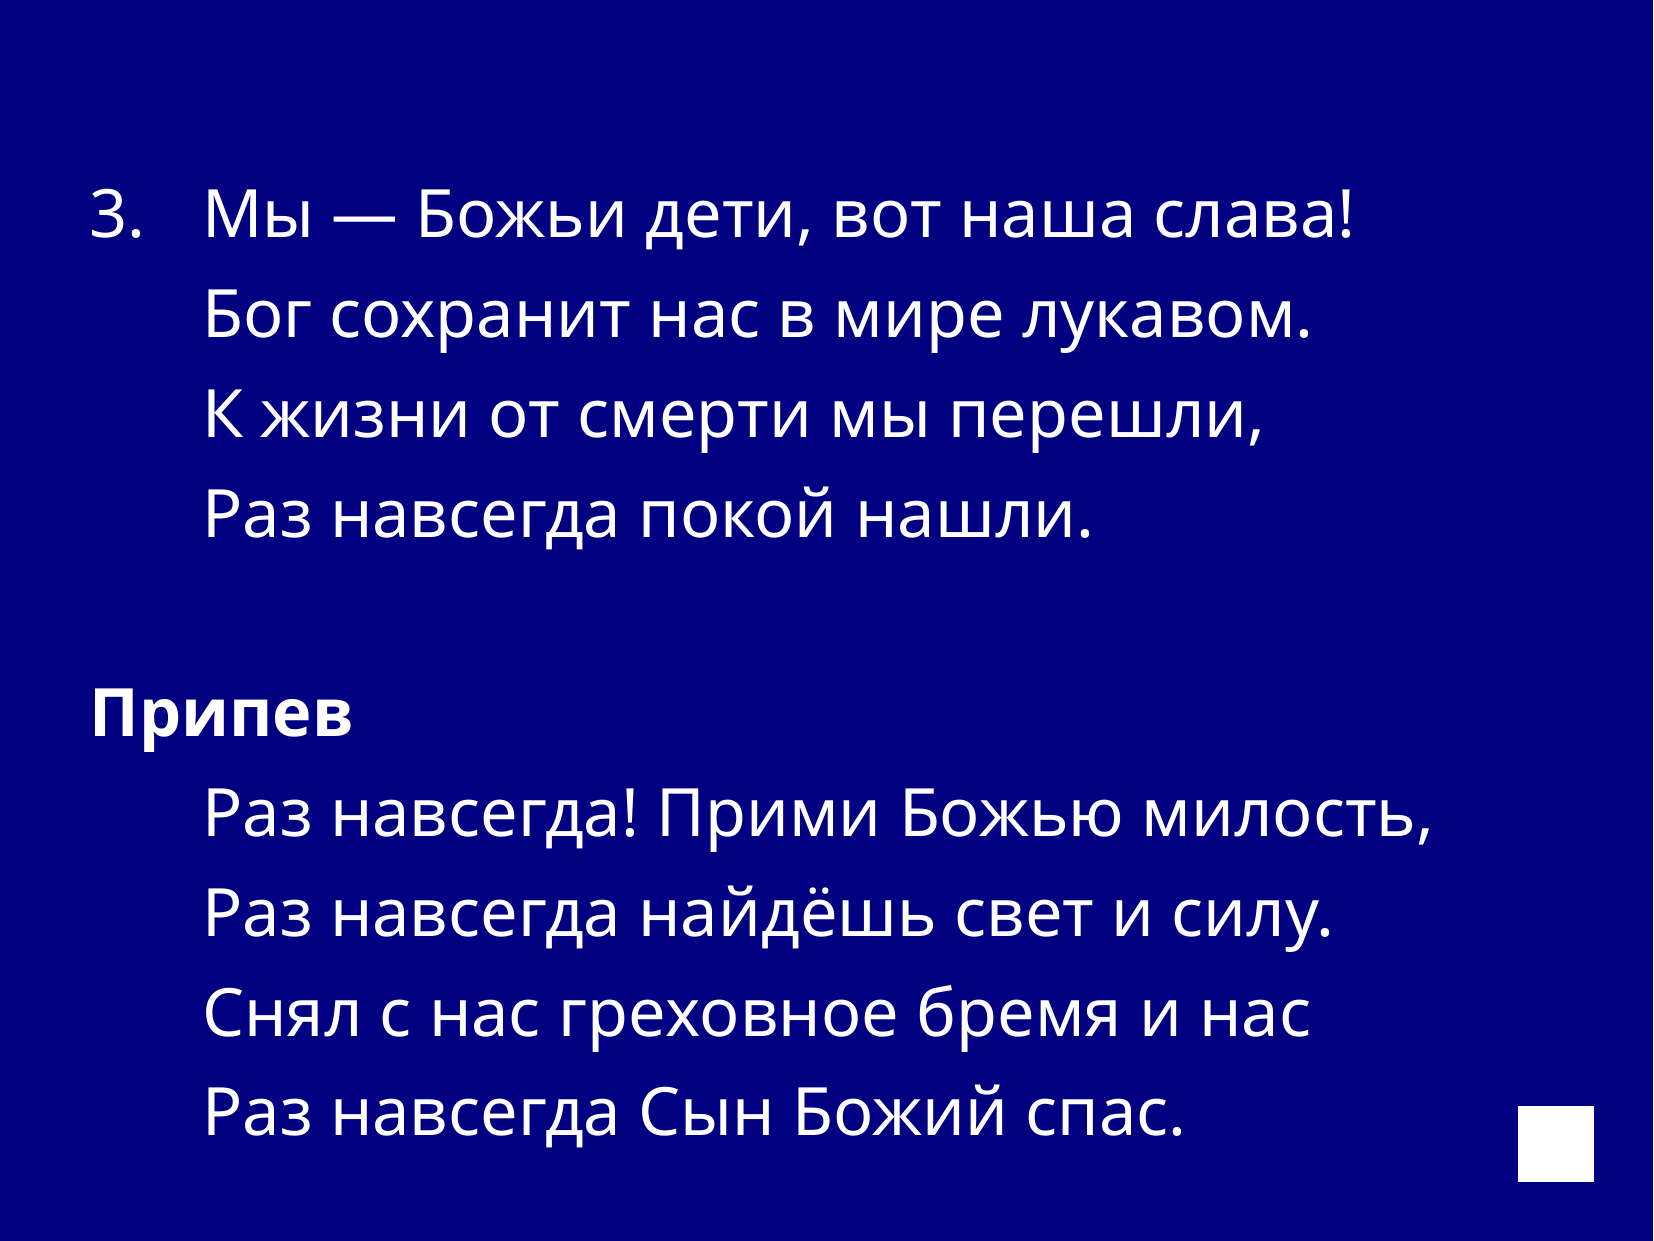

3.	Мы — Божьи дети, вот наша слава!
	Бог сохранит нас в мире лукавом.
	К жизни от смерти мы перешли,
	Раз навсегда покой нашли.
Припев
	Раз навсегда! Прими Божью милость,
	Раз навсегда найдёшь свет и силу.
	Снял с нас греховное бремя и нас
	Раз навсегда Сын Божий спас.